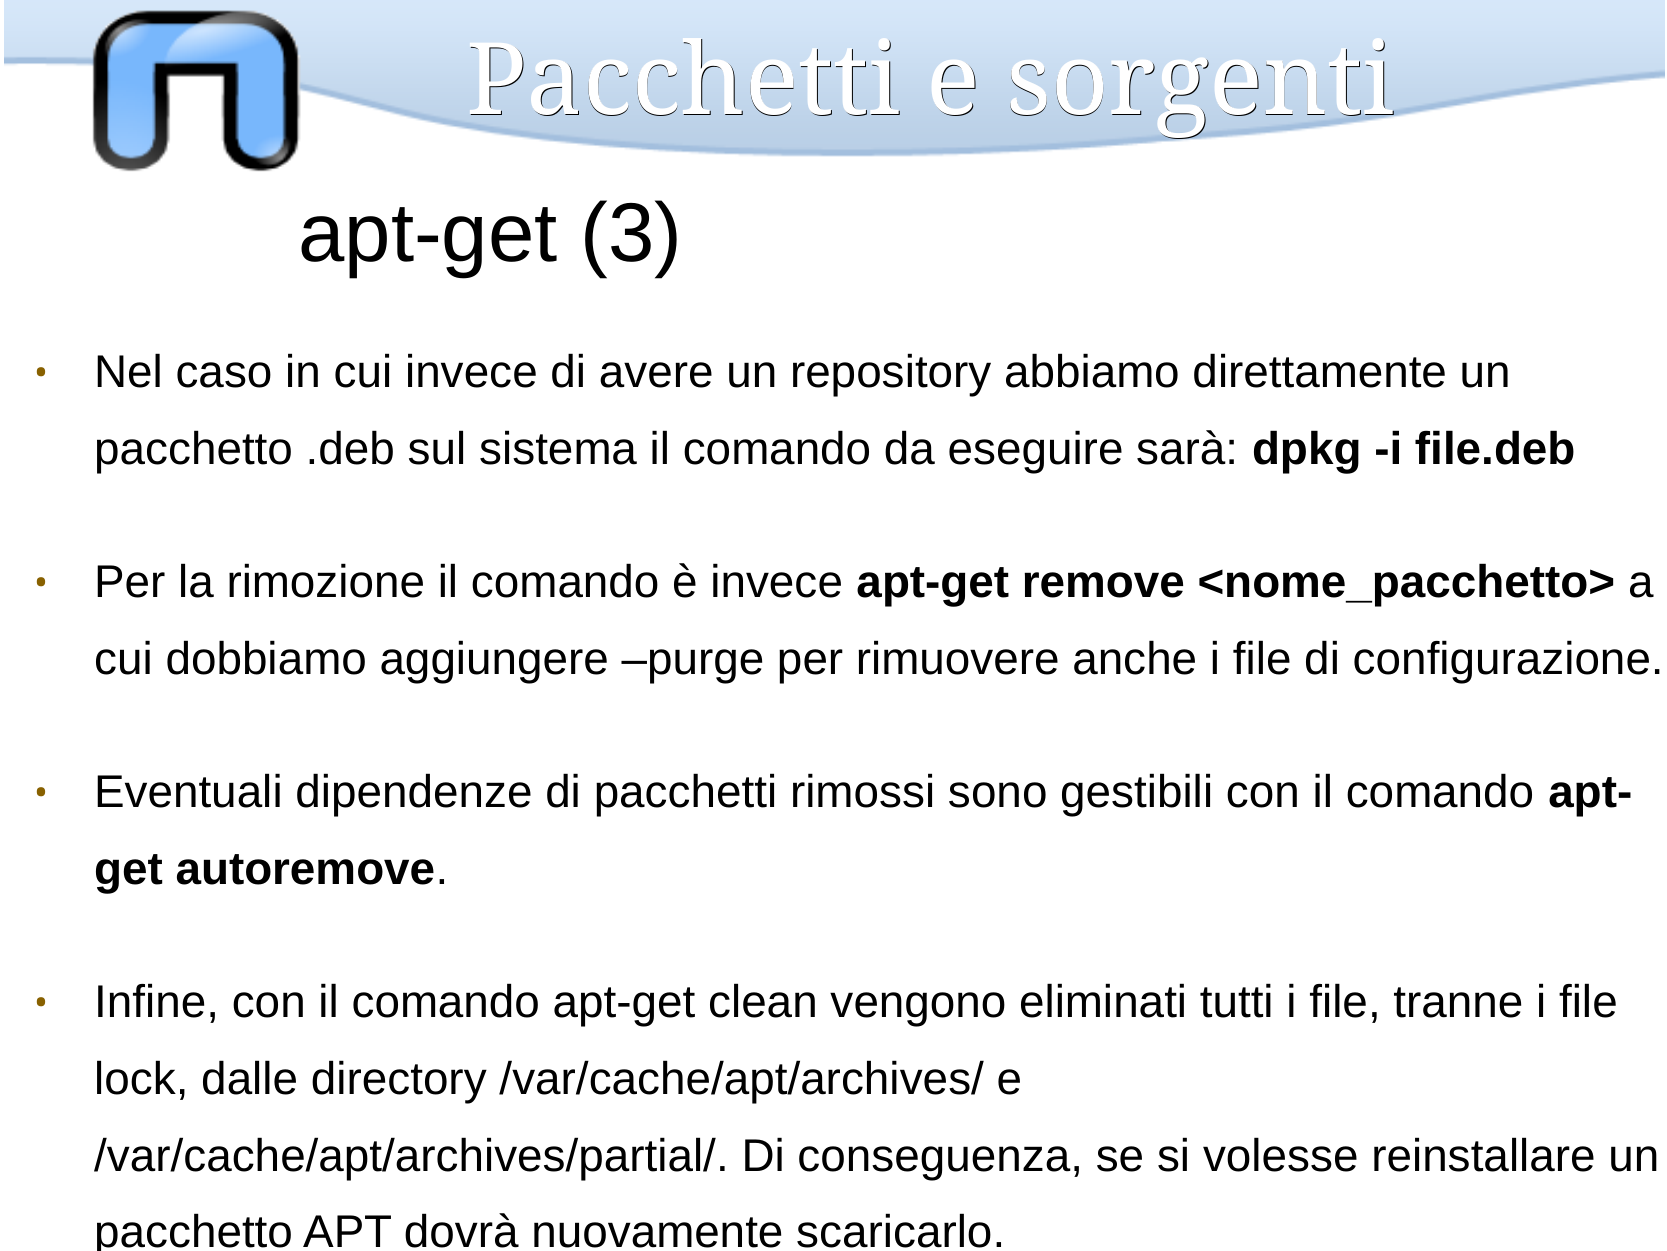

Pacchetti e sorgenti
# apt-get (3)
Nel caso in cui invece di avere un repository abbiamo direttamente un pacchetto .deb sul sistema il comando da eseguire sarà: dpkg -i file.deb
Per la rimozione il comando è invece apt-get remove <nome_pacchetto> a cui dobbiamo aggiungere –purge per rimuovere anche i file di configurazione.
Eventuali dipendenze di pacchetti rimossi sono gestibili con il comando apt-get autoremove.
Infine, con il comando apt-get clean vengono eliminati tutti i file, tranne i file lock, dalle directory /var/cache/apt/archives/ e /var/cache/apt/archives/partial/. Di conseguenza, se si volesse reinstallare un pacchetto APT dovrà nuovamente scaricarlo.